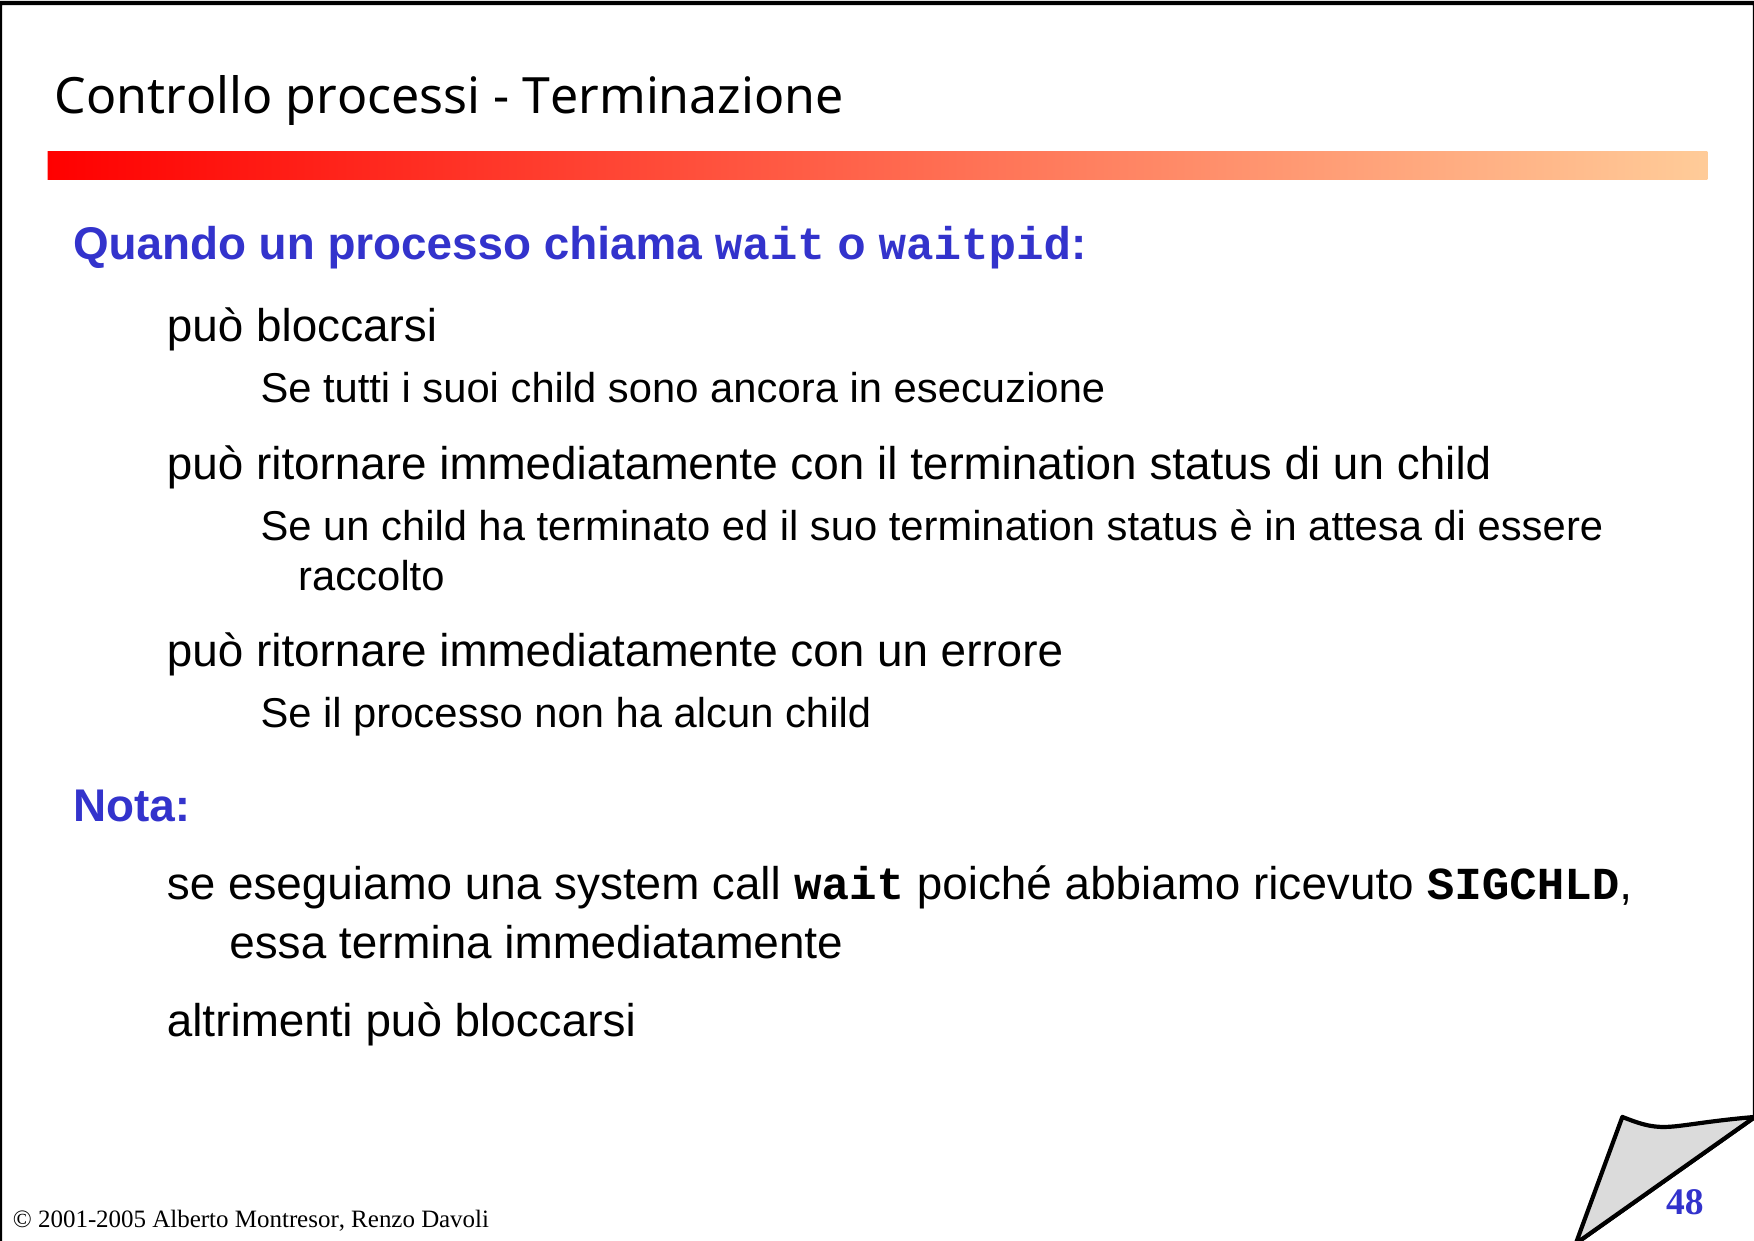

# Controllo processi - Terminazione
Quando un processo chiama wait o waitpid:
può bloccarsi
Se tutti i suoi child sono ancora in esecuzione
può ritornare immediatamente con il termination status di un child
Se un child ha terminato ed il suo termination status è in attesa di essere raccolto
può ritornare immediatamente con un errore
Se il processo non ha alcun child
Nota:
se eseguiamo una system call wait poiché abbiamo ricevuto SIGCHLD, essa termina immediatamente
altrimenti può bloccarsi